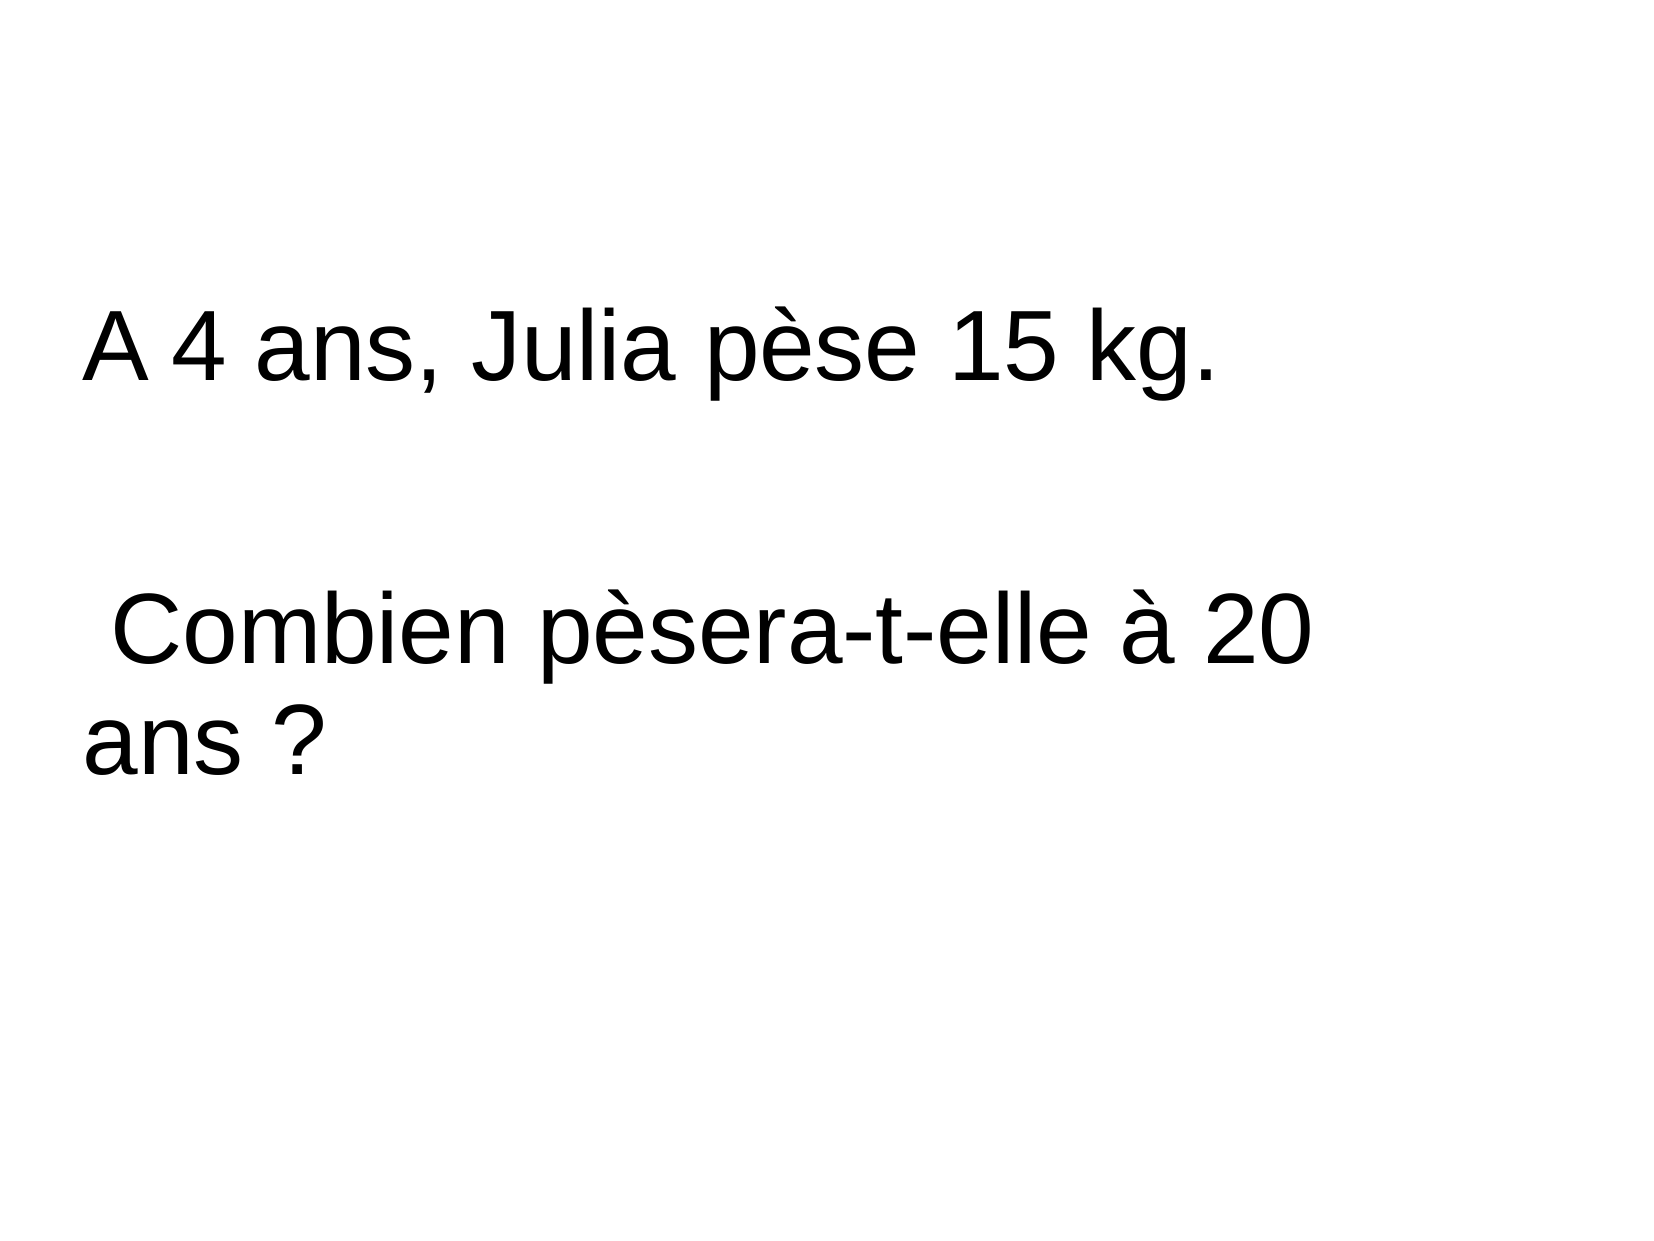

#
A 4 ans, Julia pèse 15 kg.
 Combien pèsera-t-elle à 20 ans ?